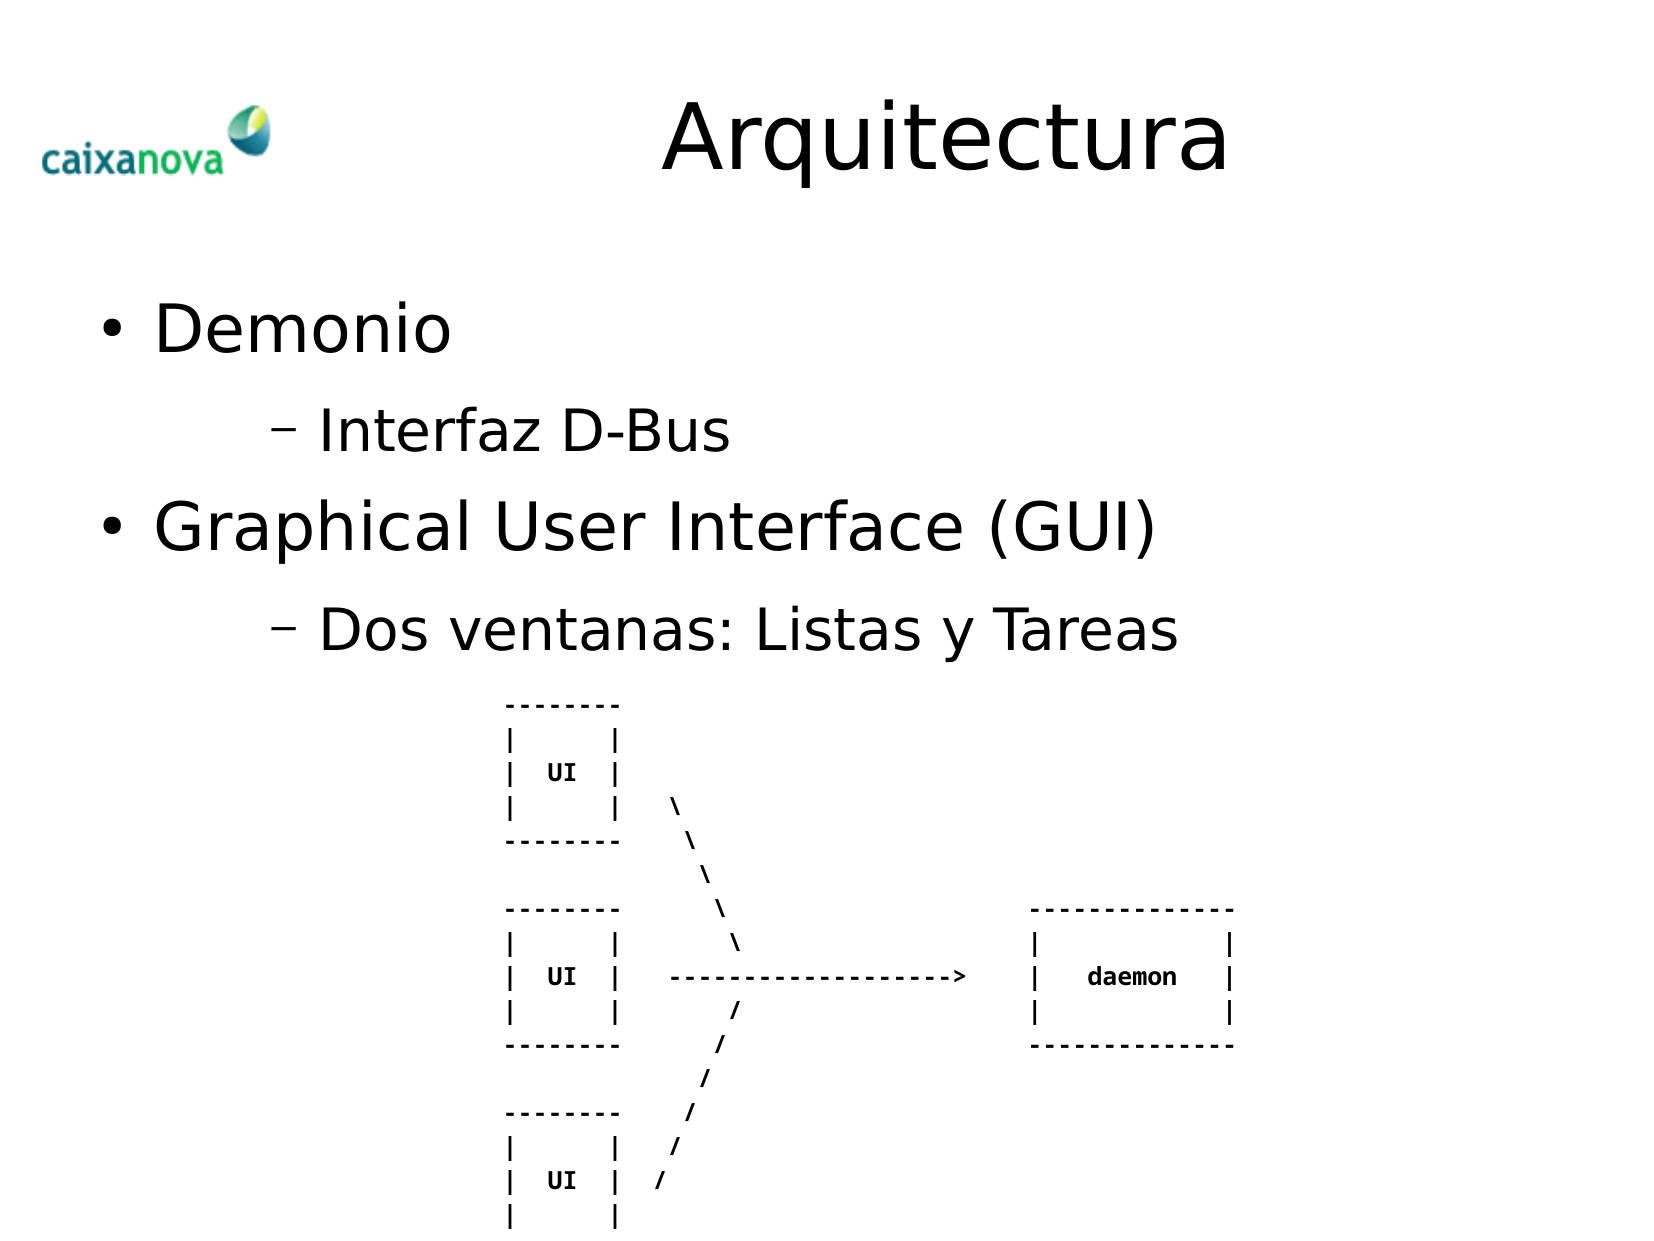

# Arquitectura
Demonio
Interfaz D-Bus
Graphical User Interface (GUI)
Dos ventanas: Listas y Tareas
 --------
 | |
 | UI |
 | | \
 -------- \
 \
 -------- \ --------------
 | | \ | |
 | UI | -------------------> | daemon |
 | | / | |
 -------- / --------------
 /
 -------- /
 | | /
 | UI | /
 | |
 --------